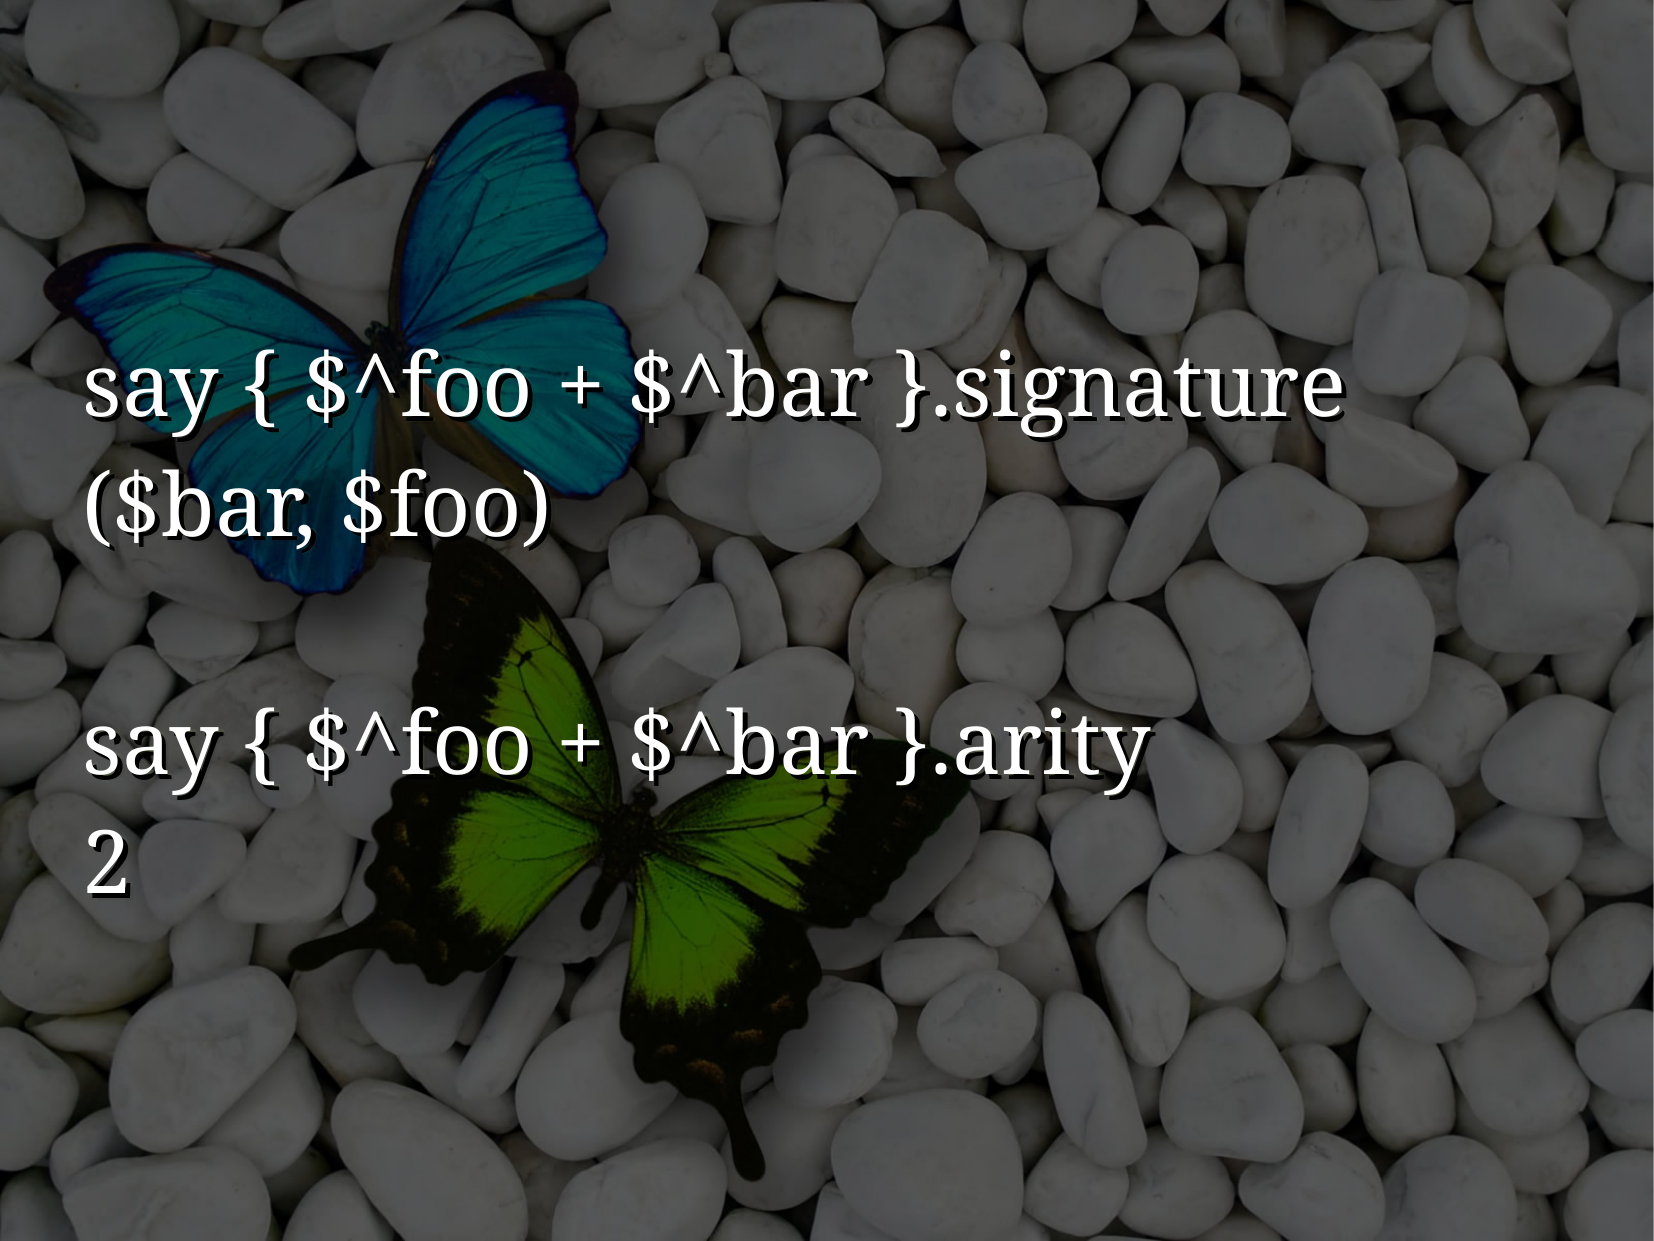

#
say { $^foo + $^bar }.signature
($bar, $foo)
say { $^foo + $^bar }.arity
2